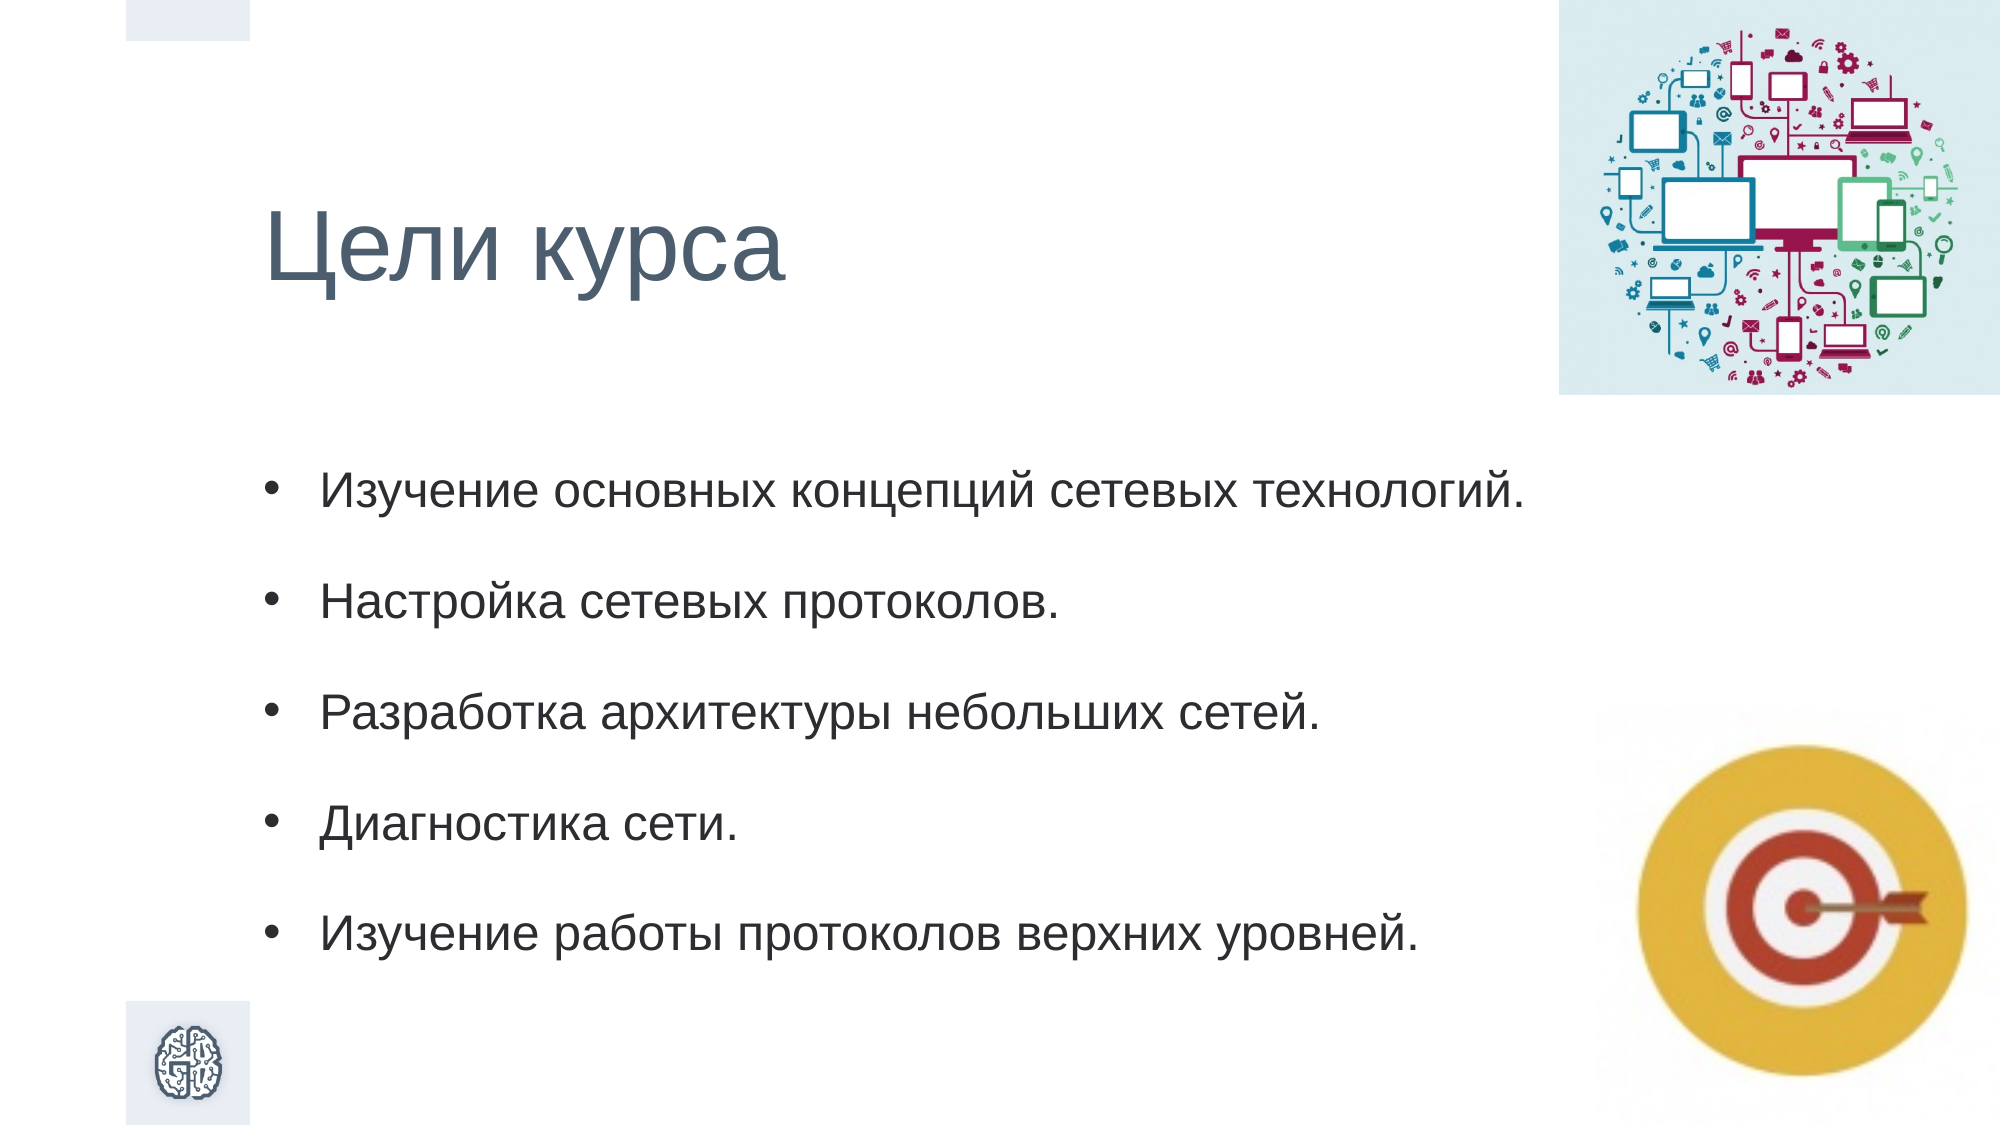

# Цели курса
Изучение основных концепций сетевых технологий.
Настройка сетевых протоколов.
Разработка архитектуры небольших сетей.
Диагностика сети.
Изучение работы протоколов верхних уровней.